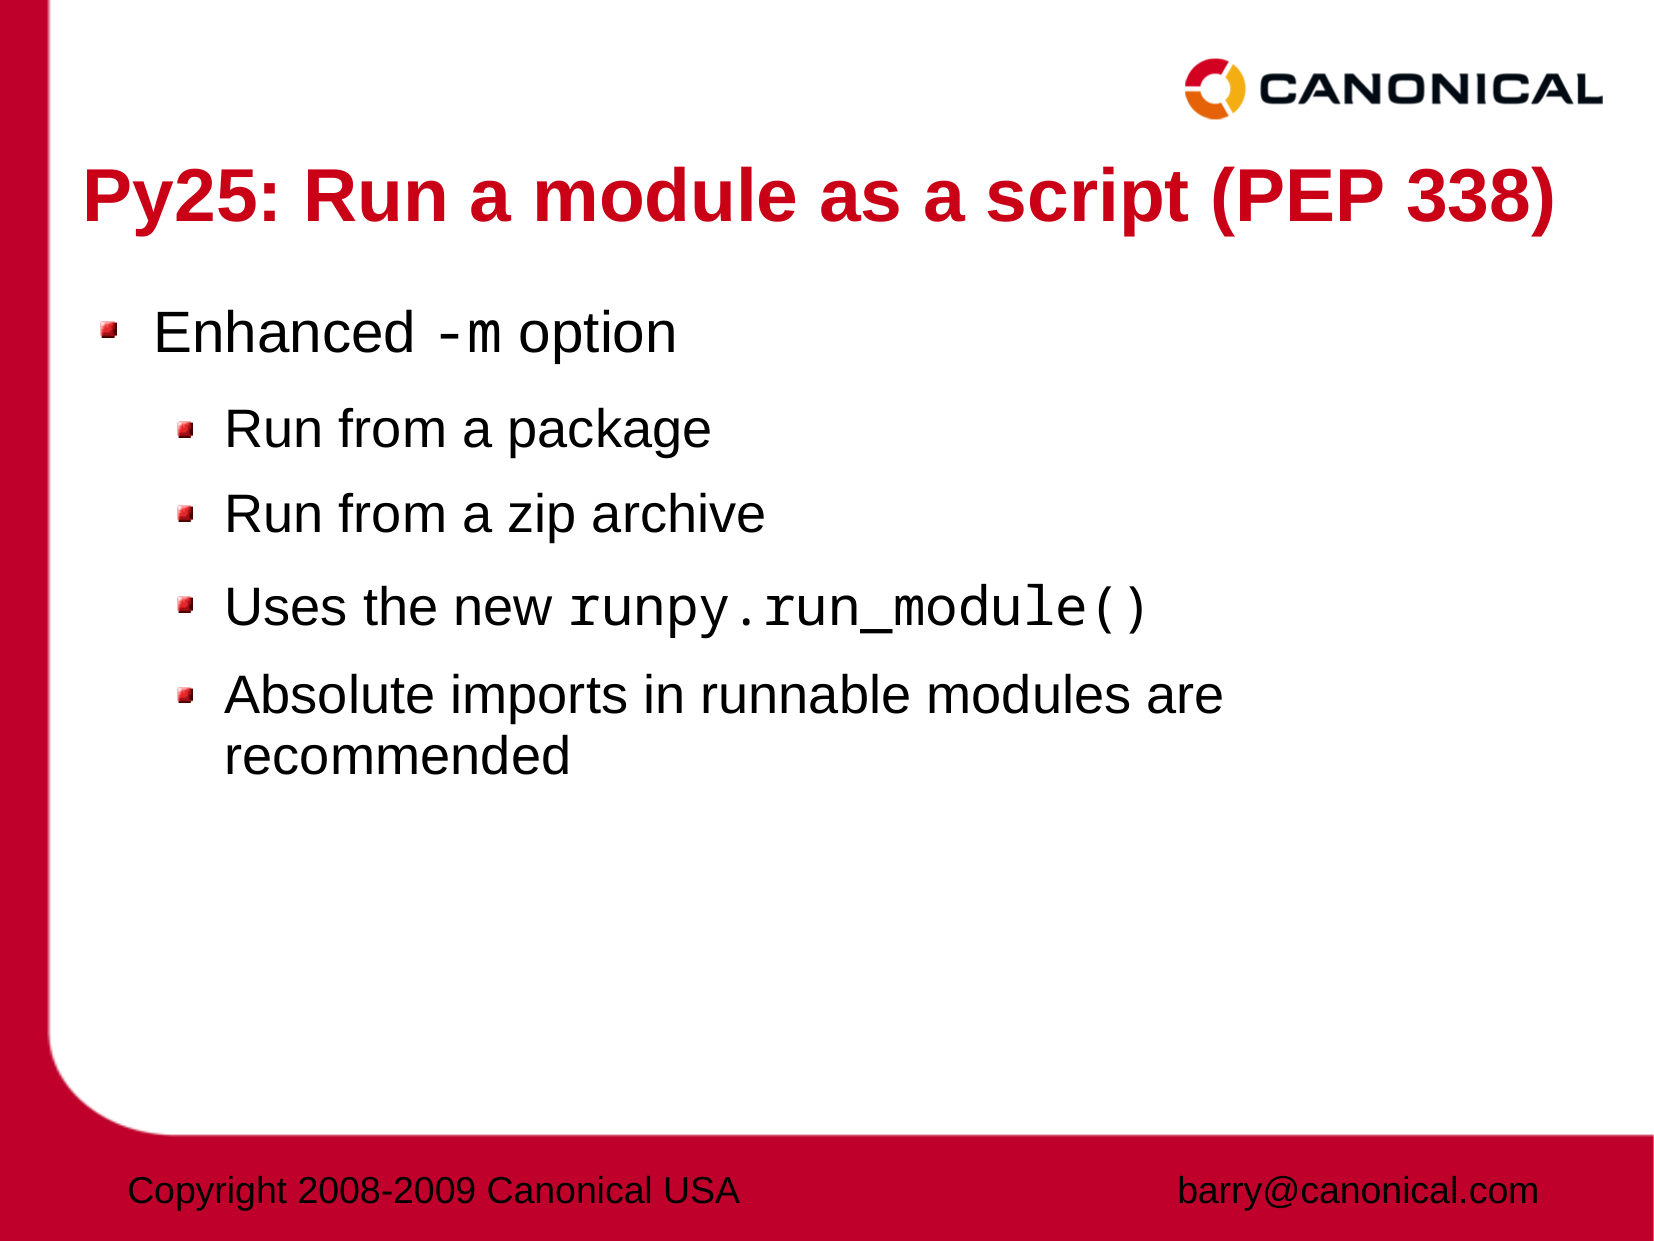

# Py25: Run a module as a script (PEP 338)
Enhanced -m option
Run from a package
Run from a zip archive
Uses the new runpy.run_module()
Absolute imports in runnable modules are recommended